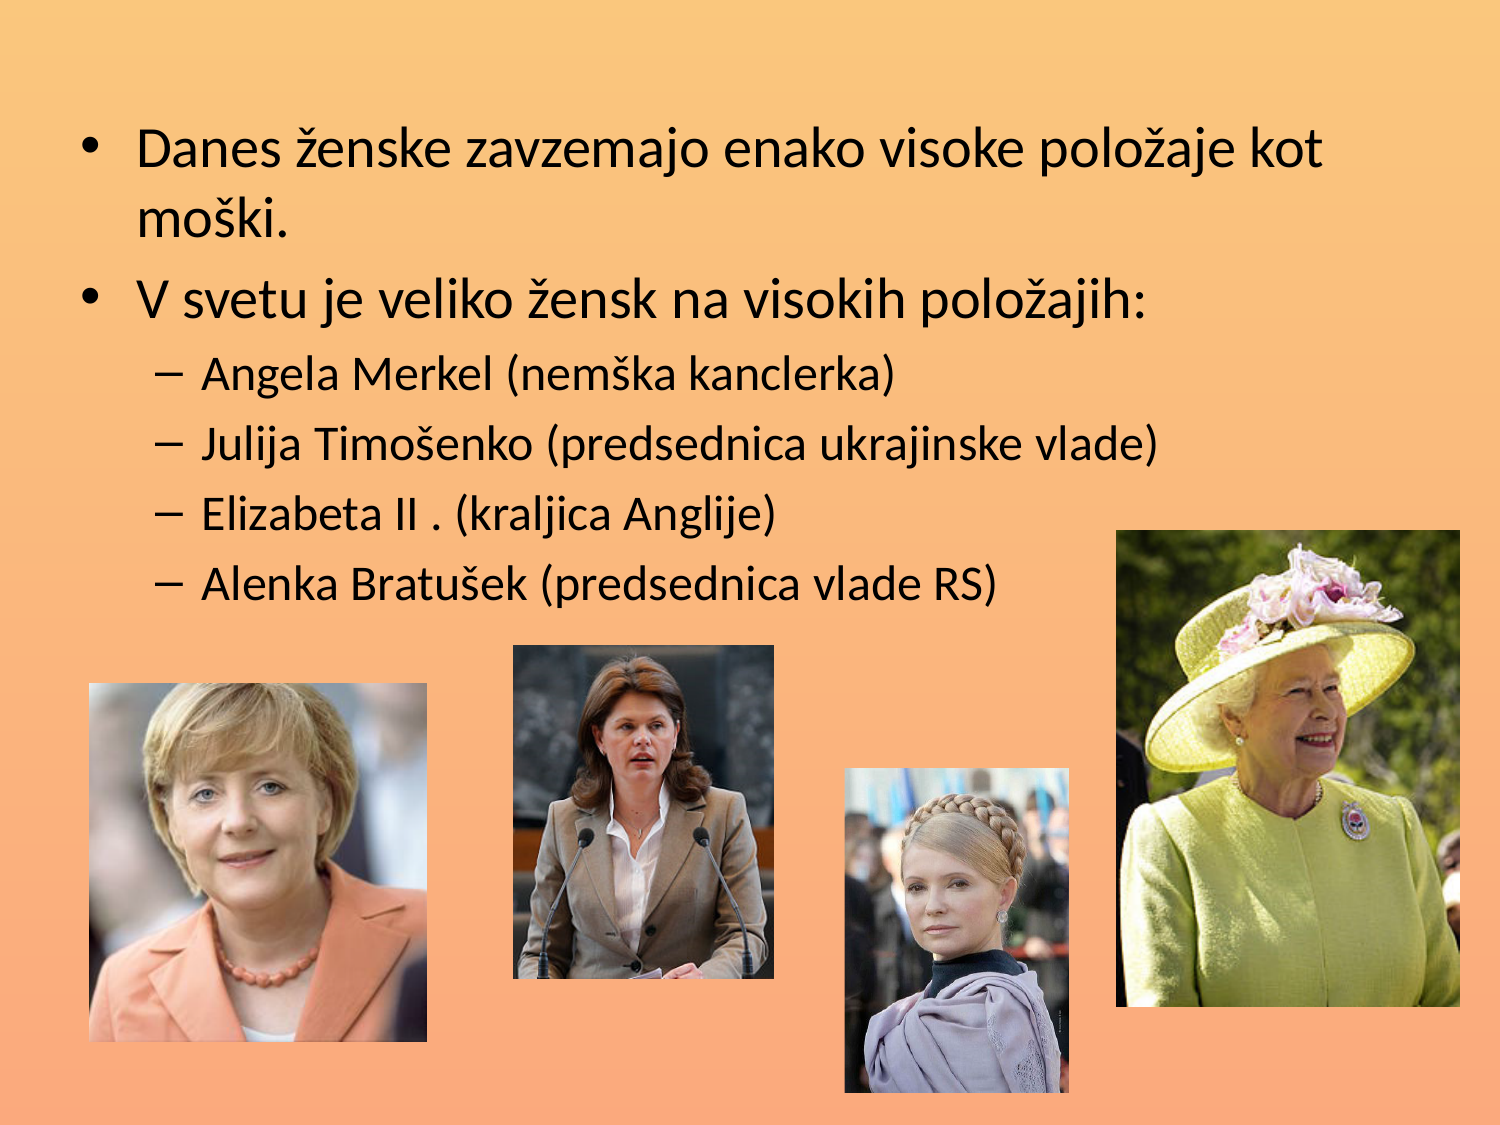

# Danes ženske zavzemajo enako visoke položaje kot moški.
V svetu je veliko žensk na visokih položajih:
Angela Merkel (nemška kanclerka)
Julija Timošenko (predsednica ukrajinske vlade)
Elizabeta II . (kraljica Anglije)
Alenka Bratušek (predsednica vlade RS)